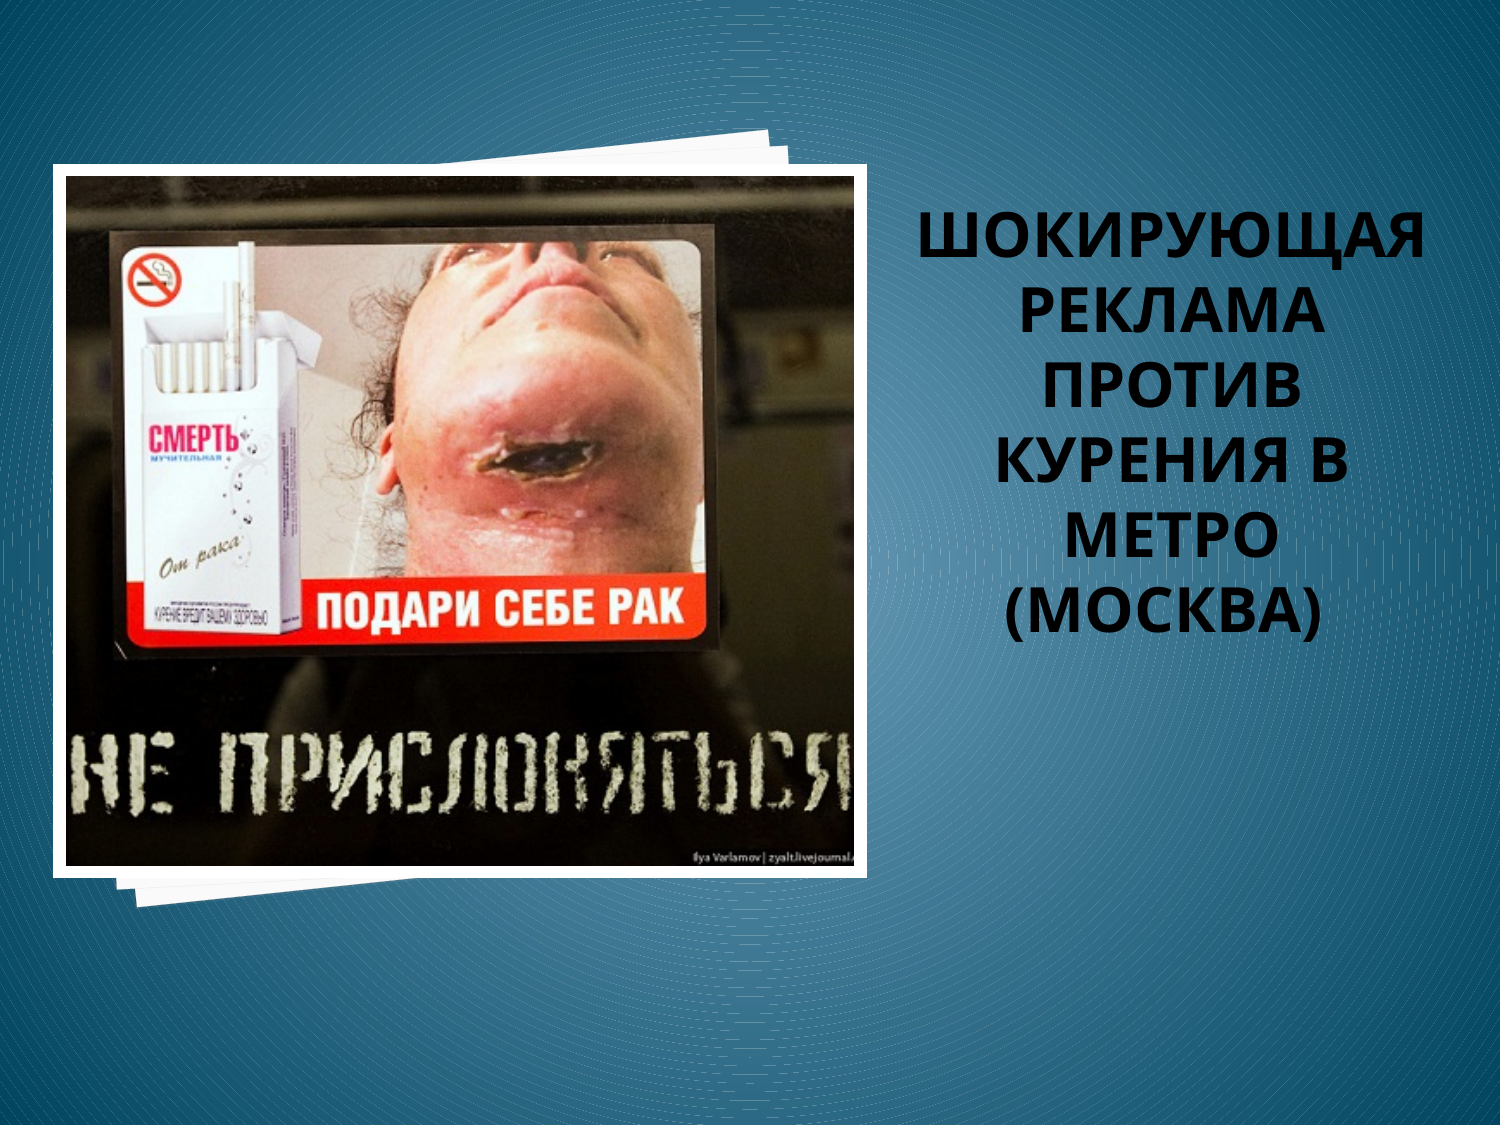

# шокирующая реклама против курения в метро (Москва)